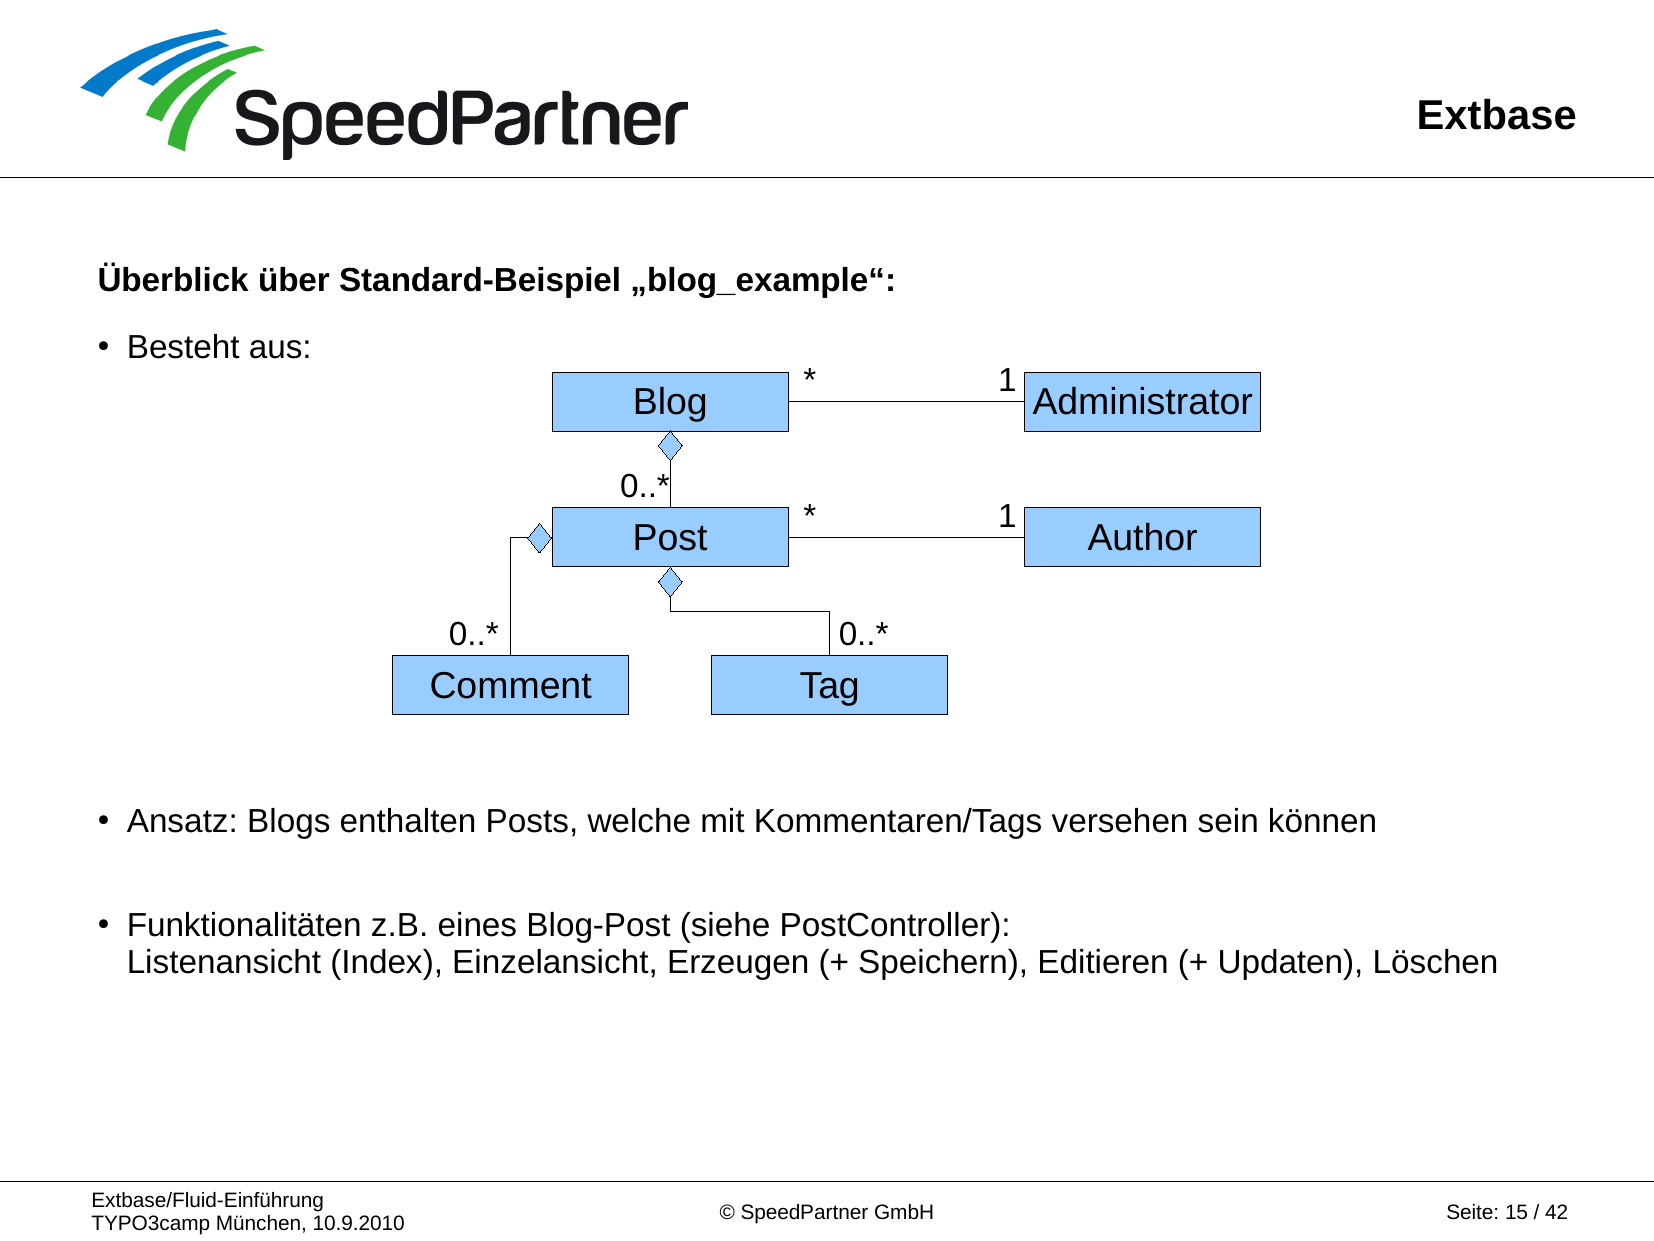

# Extbase
Überblick über Standard-Beispiel „blog_example“:
Besteht aus:
Ansatz: Blogs enthalten Posts, welche mit Kommentaren/Tags versehen sein können
Funktionalitäten z.B. eines Blog-Post (siehe PostController):
Listenansicht (Index), Einzelansicht, Erzeugen (+ Speichern), Editieren (+ Updaten), Löschen
*
1
Blog
Administrator
0..*
*
1
Post
Author
0..*
0..*
Comment
Tag